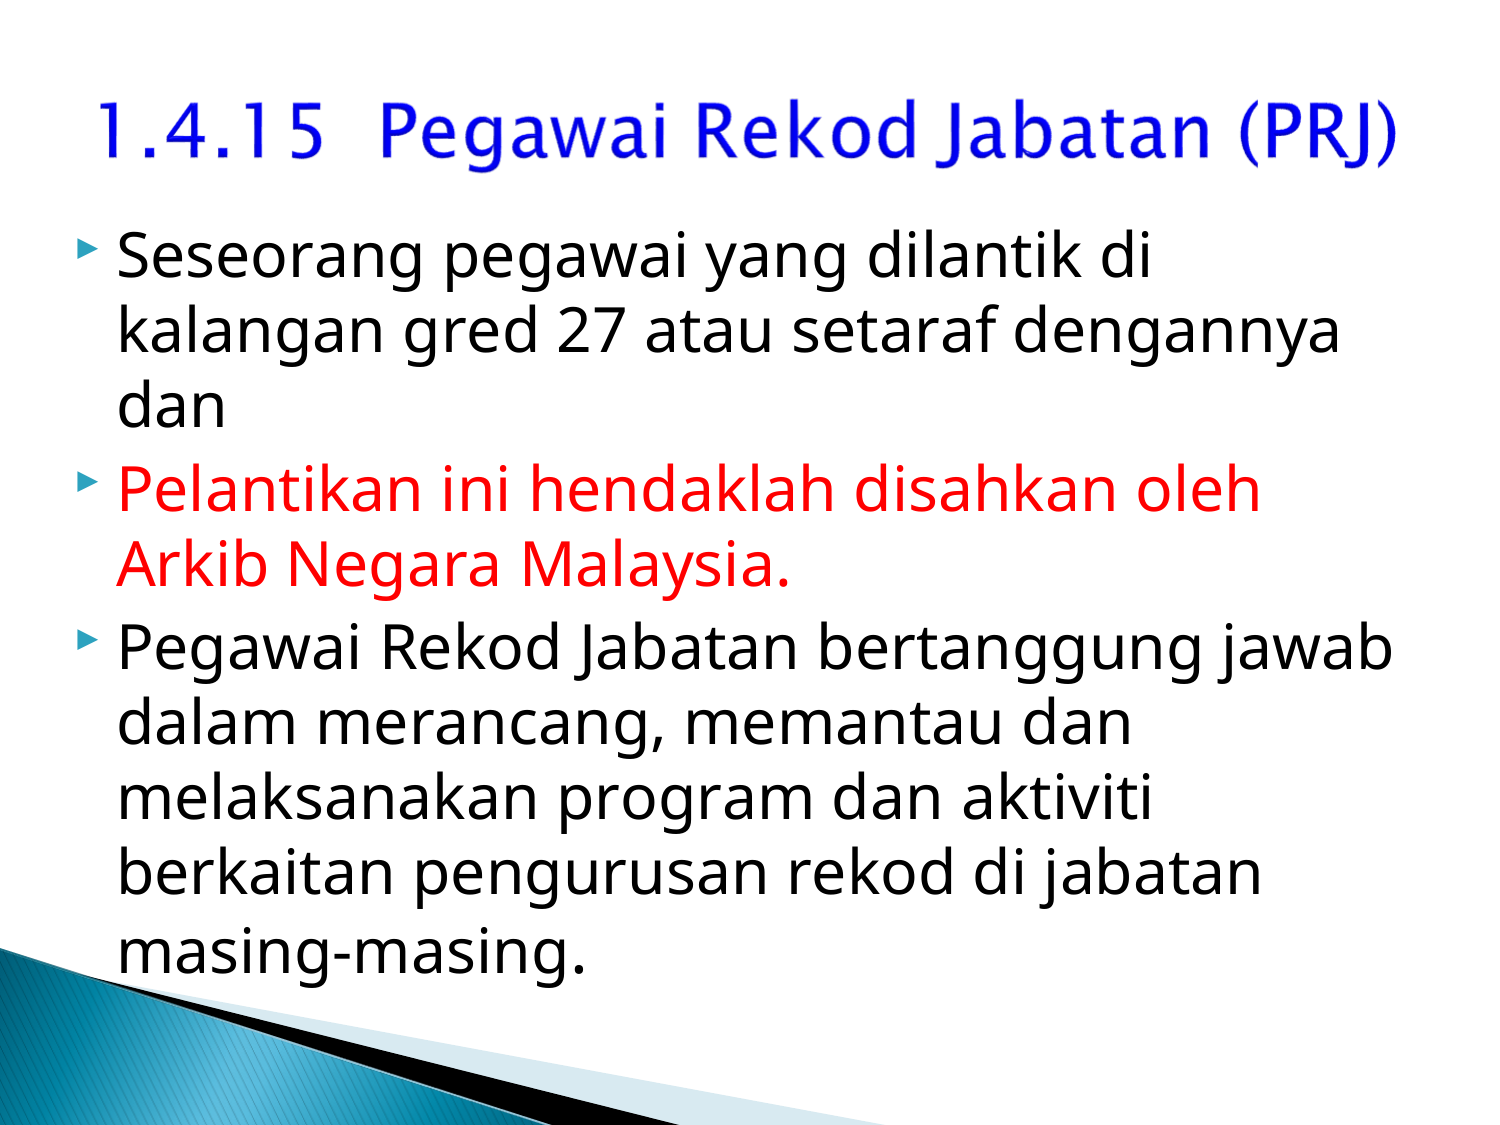

# Seseorang pegawai yang dilantik di kalangan gred 27 atau setaraf dengannya dan
Pelantikan ini hendaklah disahkan oleh Arkib Negara Malaysia.
Pegawai Rekod Jabatan bertanggung jawab dalam merancang, memantau dan melaksanakan program dan aktiviti berkaitan pengurusan rekod di jabatan masing-masing.